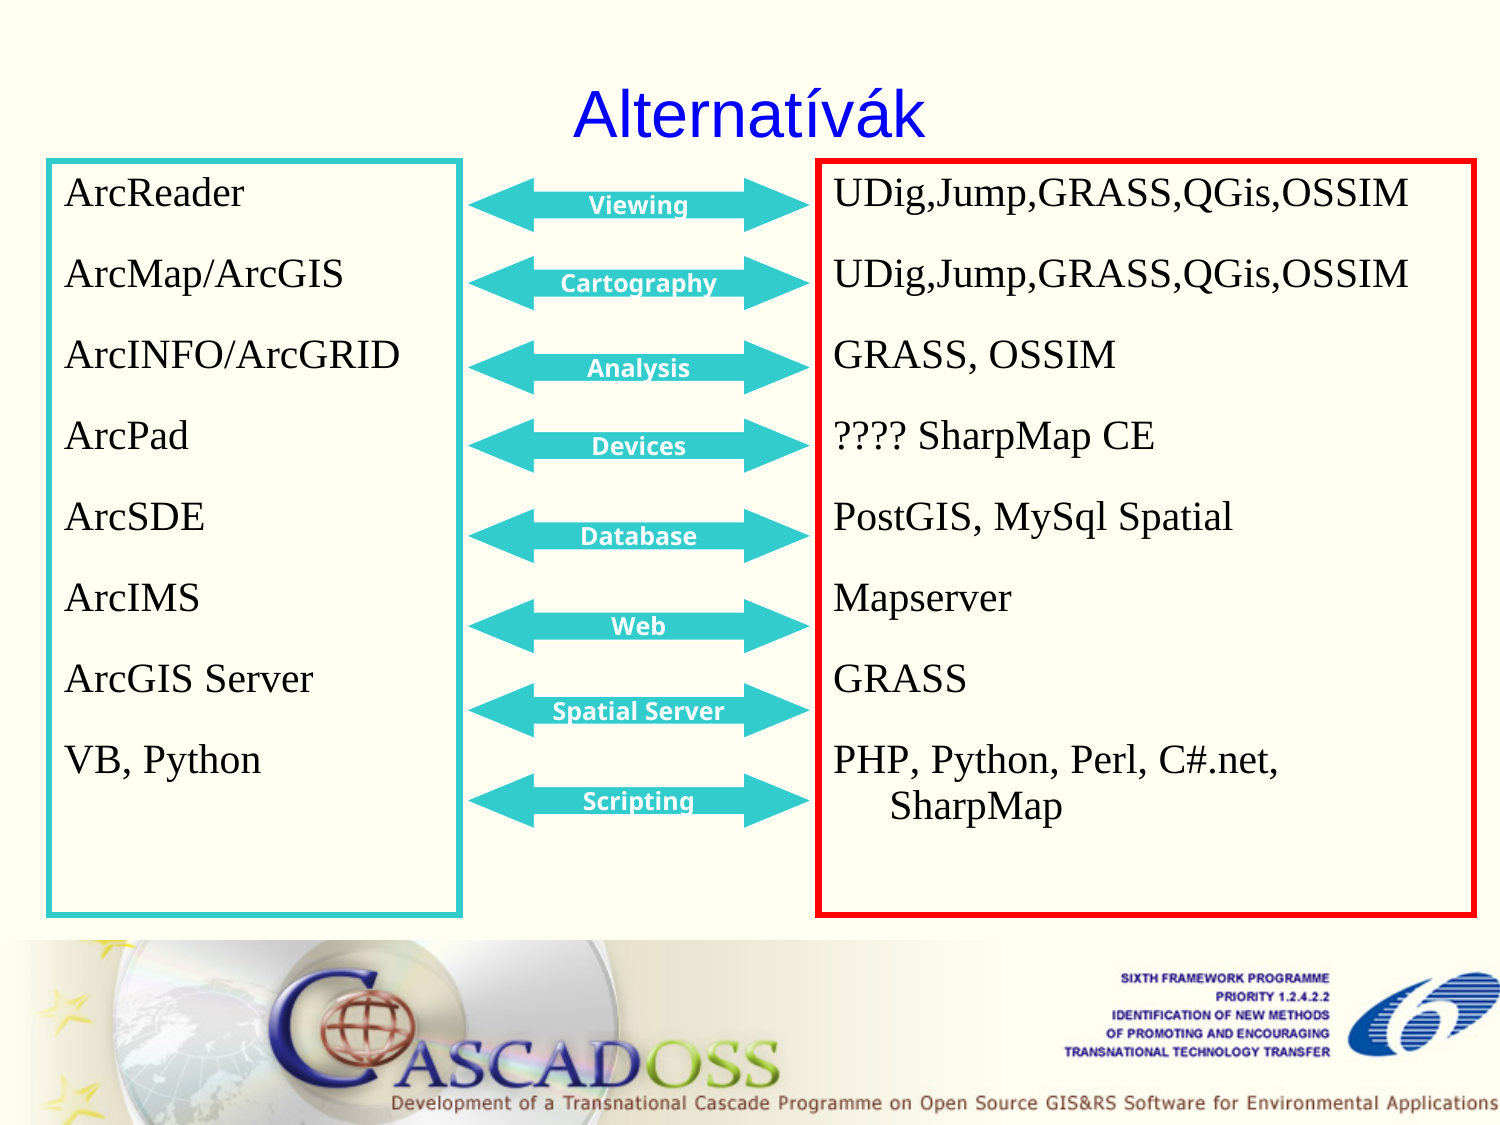

# Alternatívák
ArcReader
ArcMap/ArcGIS
ArcINFO/ArcGRID
ArcPad
ArcSDE
ArcIMS
ArcGIS Server
VB, Python
UDig,Jump,GRASS,QGis,OSSIM
UDig,Jump,GRASS,QGis,OSSIM
GRASS, OSSIM
???? SharpMap CE
PostGIS, MySql Spatial
Mapserver
GRASS
PHP, Python, Perl, C#.net, SharpMap
Viewing
Cartography
Analysis
Devices
Database
Web
Spatial Server
Scripting